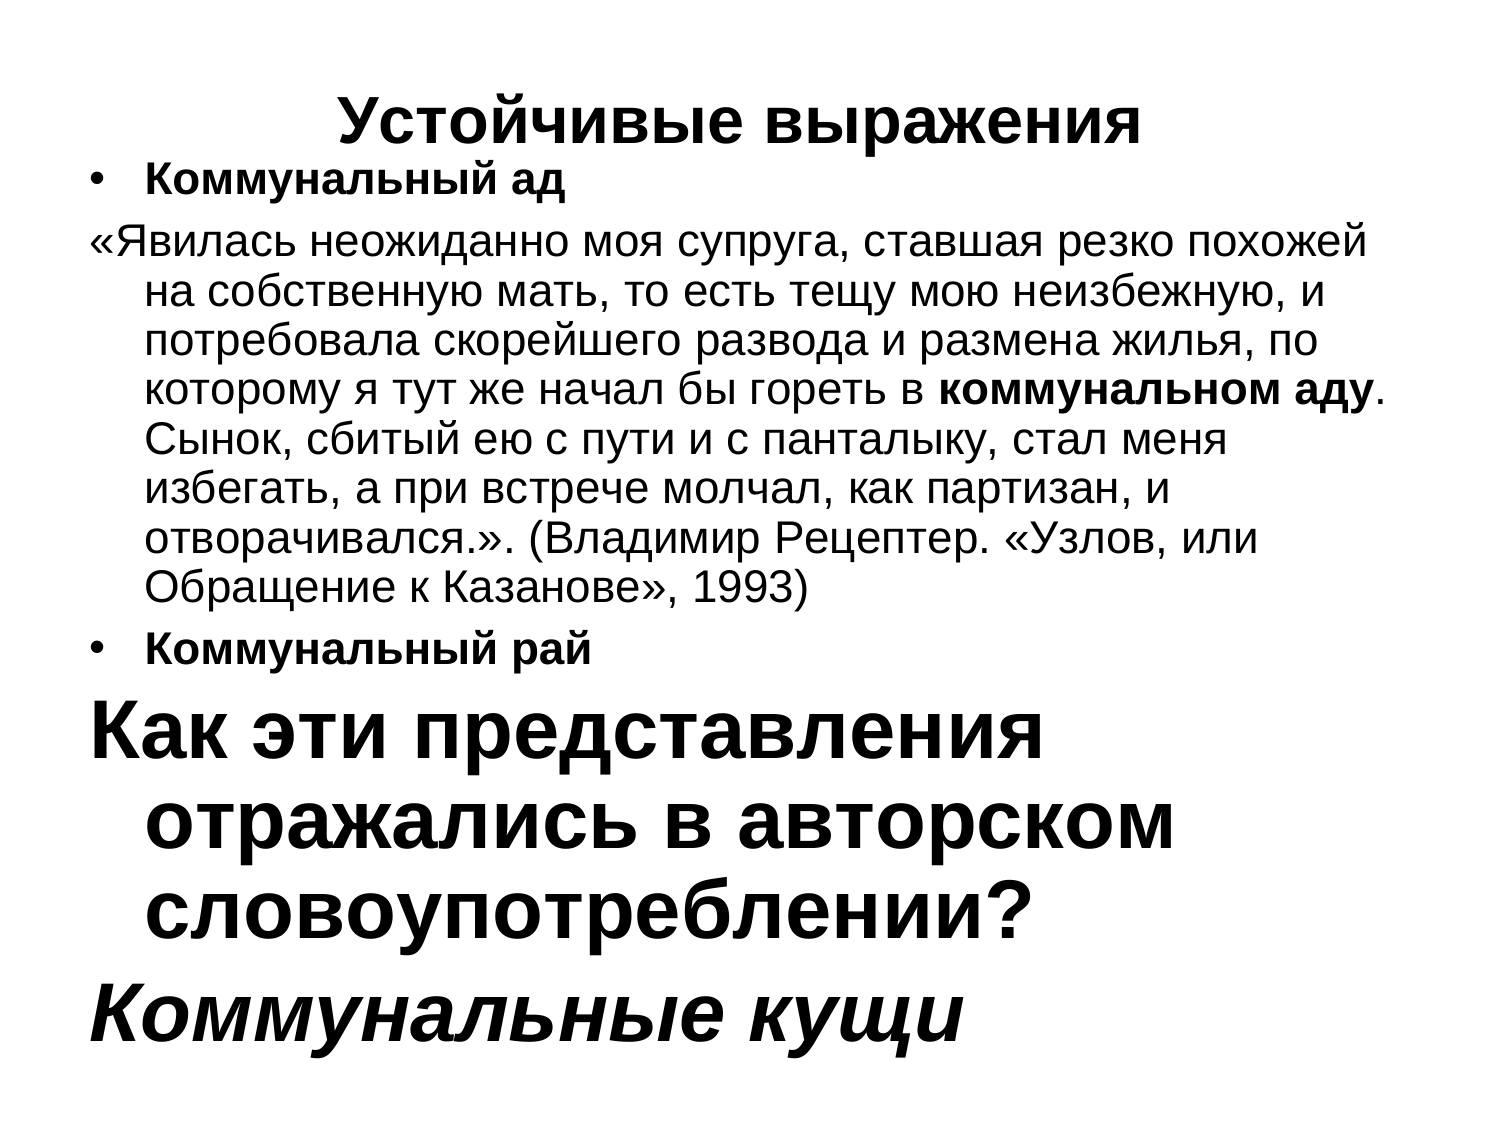

# Устойчивые выражения
Коммунальный ад
«Явилась неожиданно моя супруга, ставшая резко похожей на собственную мать, то есть тещу мою неизбежную, и потребовала скорейшего развода и размена жилья, по которому я тут же начал бы гореть в коммунальном аду. Сынок, сбитый ею с пути и с панталыку, стал меня избегать, а при встрече молчал, как партизан, и отворачивался.». (Владимир Рецептер. «Узлов, или Обращение к Казанове», 1993)
Коммунальный рай
Как эти представления отражались в авторском словоупотреблении?
Коммунальные кущи